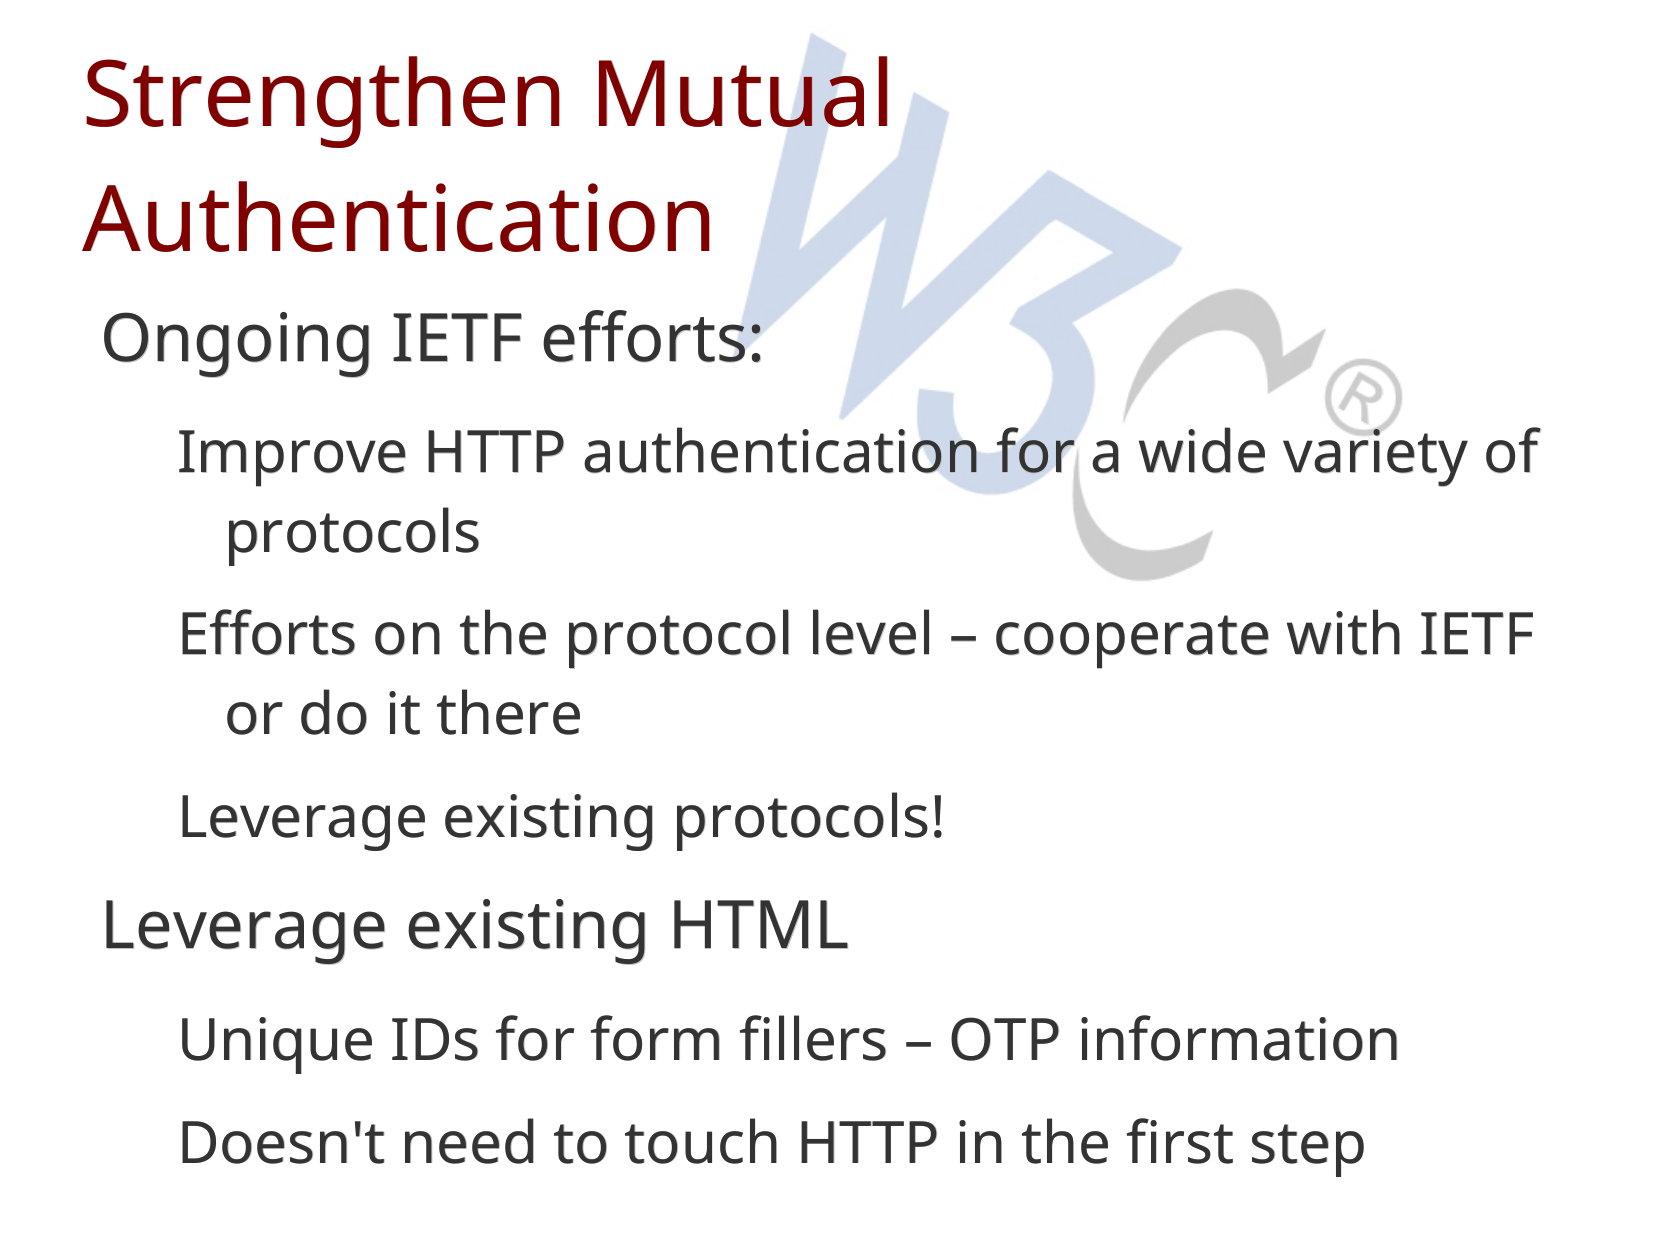

# Strengthen Mutual Authentication
Ongoing IETF efforts:
Improve HTTP authentication for a wide variety of protocols
Efforts on the protocol level – cooperate with IETF or do it there
Leverage existing protocols!
Leverage existing HTML
Unique IDs for form fillers – OTP information
Doesn't need to touch HTTP in the first step